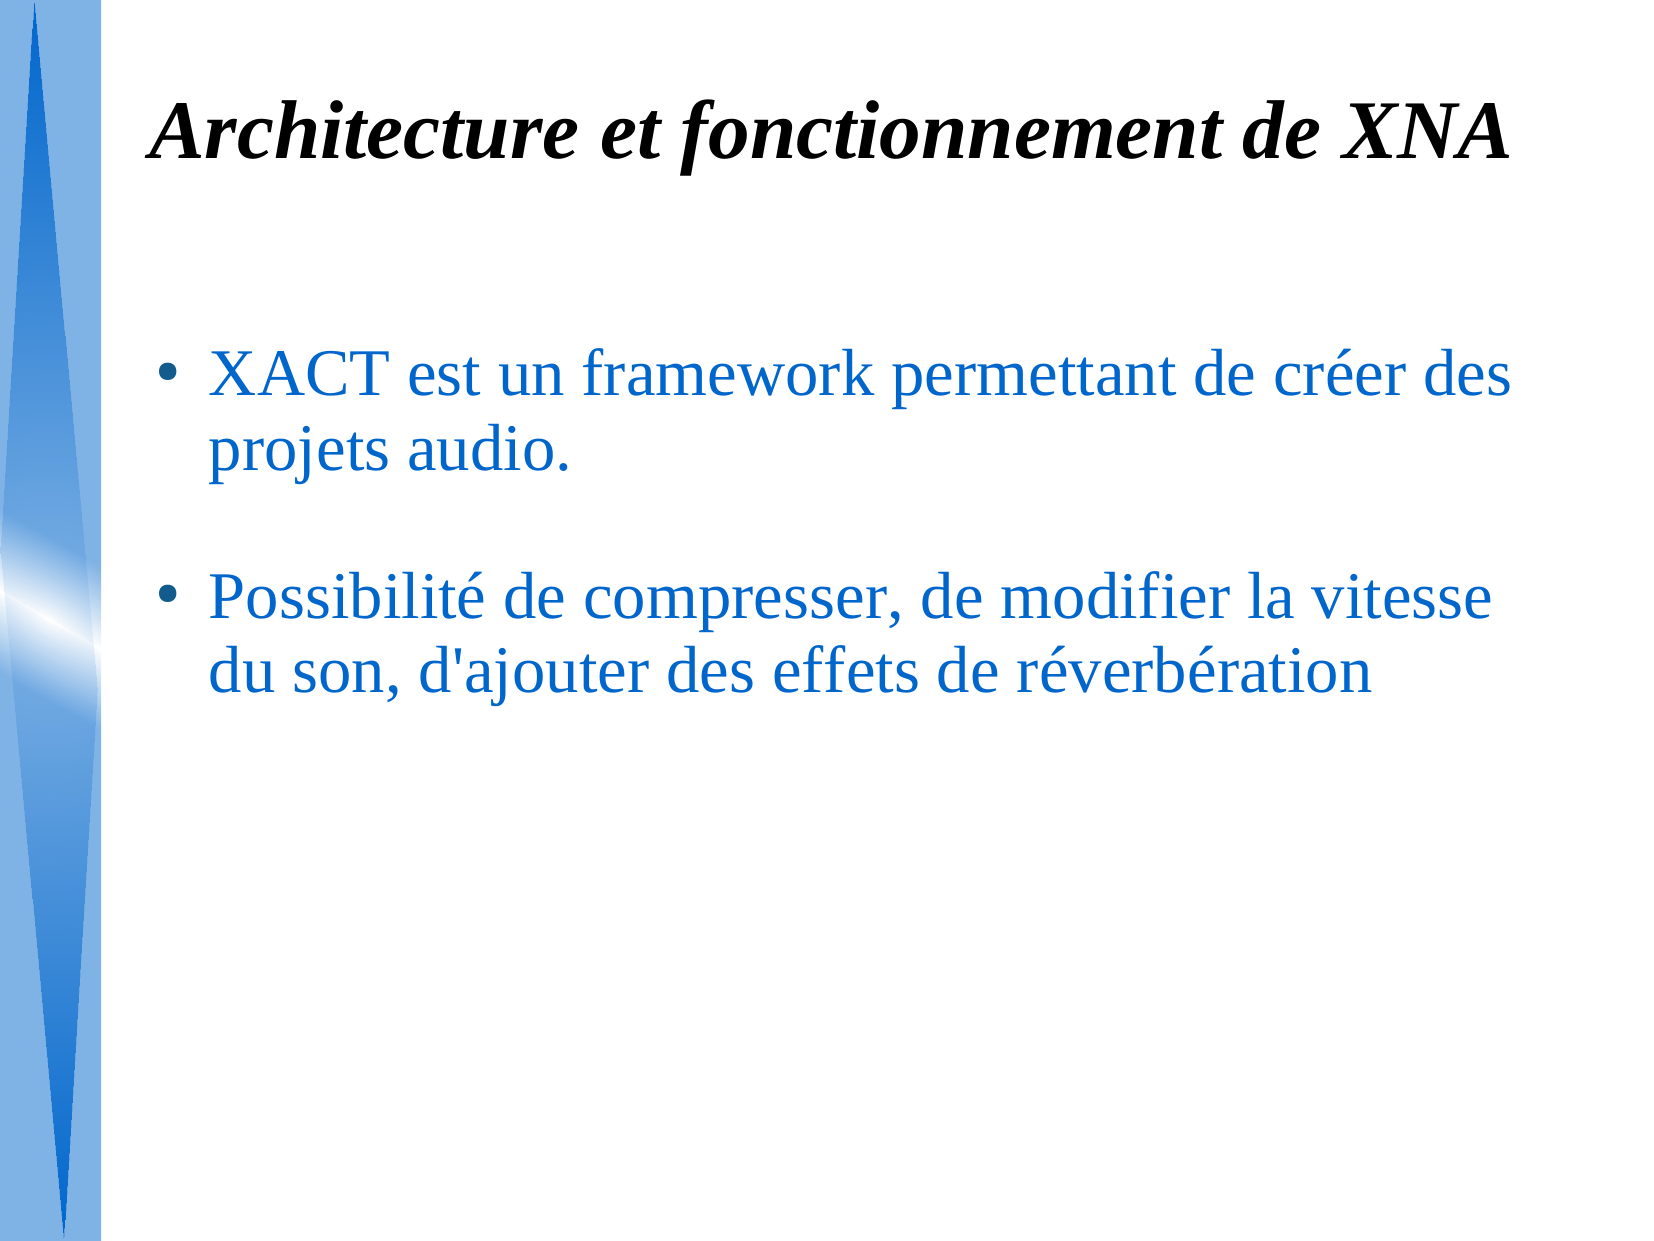

# Architecture et fonctionnement de XNA
XACT est un framework permettant de créer des projets audio.
Possibilité de compresser, de modifier la vitesse du son, d'ajouter des effets de réverbération